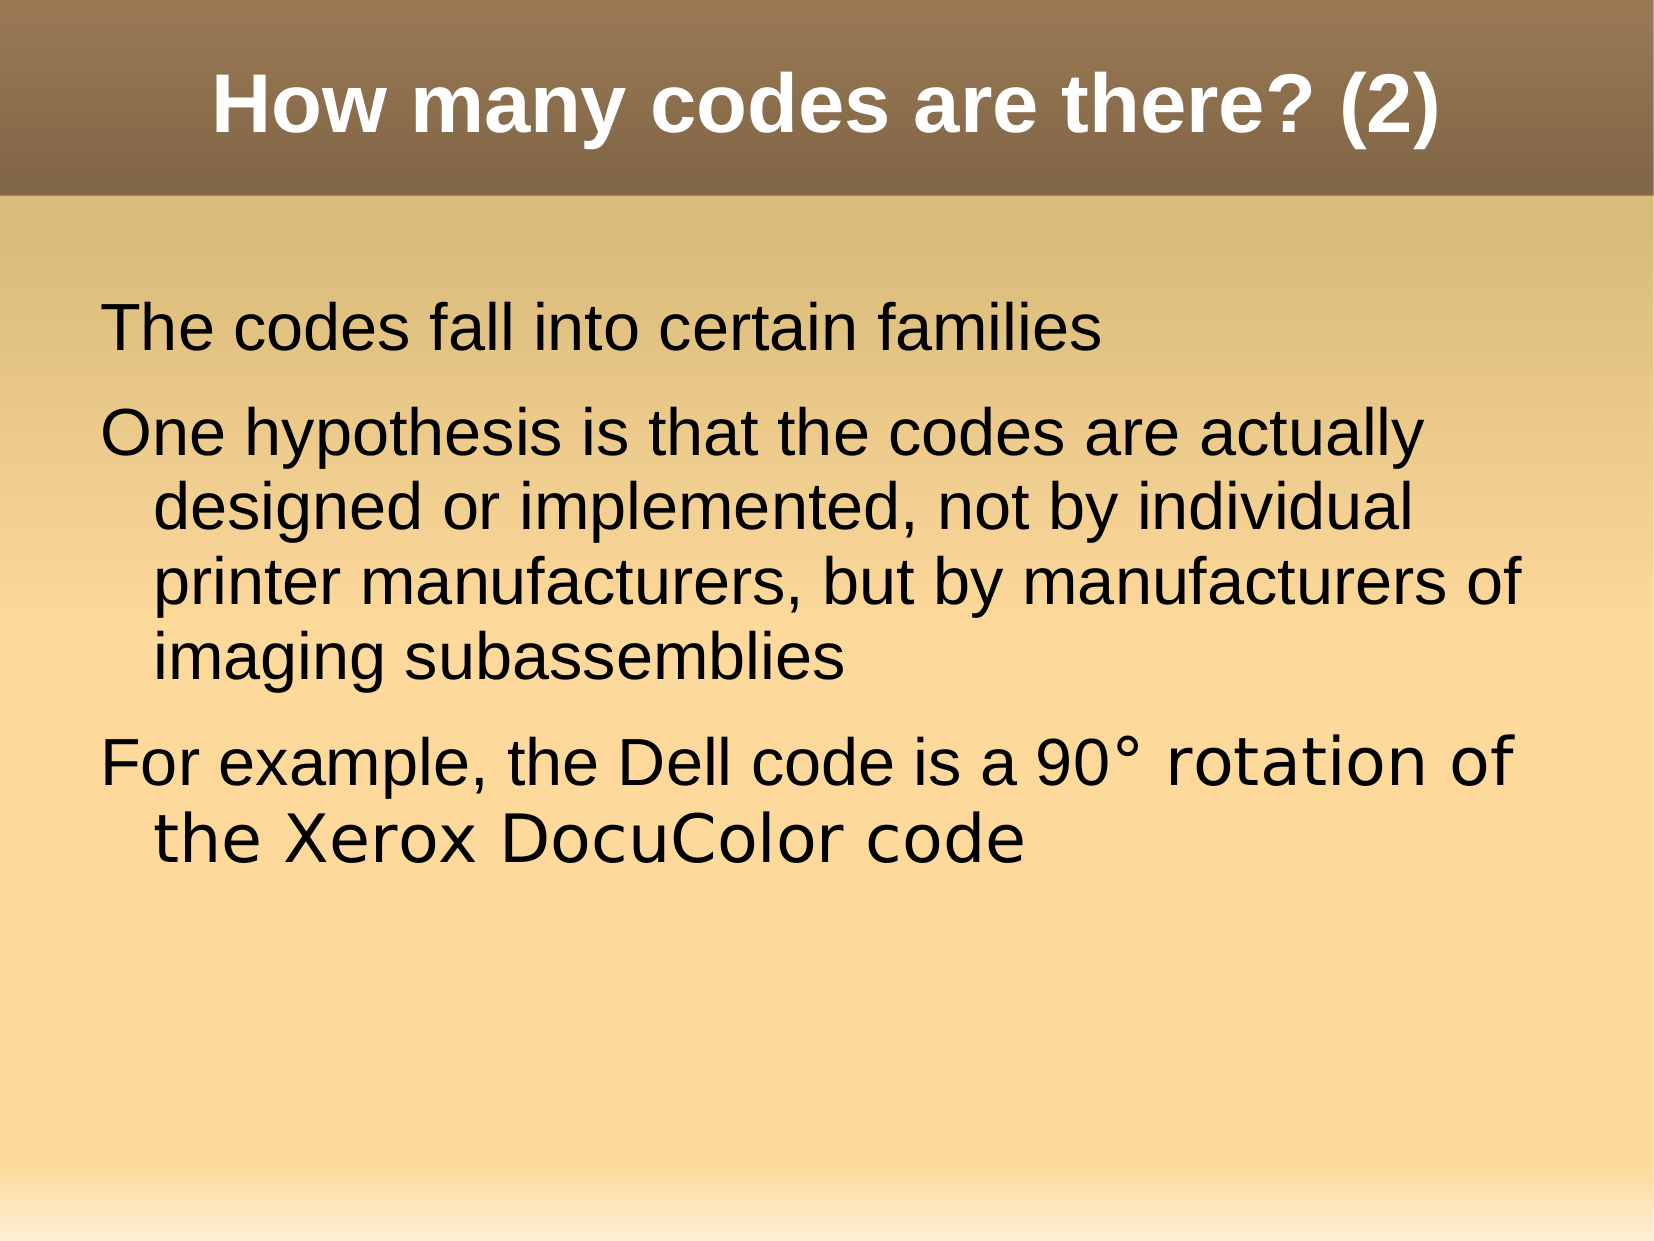

# How many codes are there? (2)
The codes fall into certain families
One hypothesis is that the codes are actually designed or implemented, not by individual printer manufacturers, but by manufacturers of imaging subassemblies
For example, the Dell code is a 90° rotation of the Xerox DocuColor code